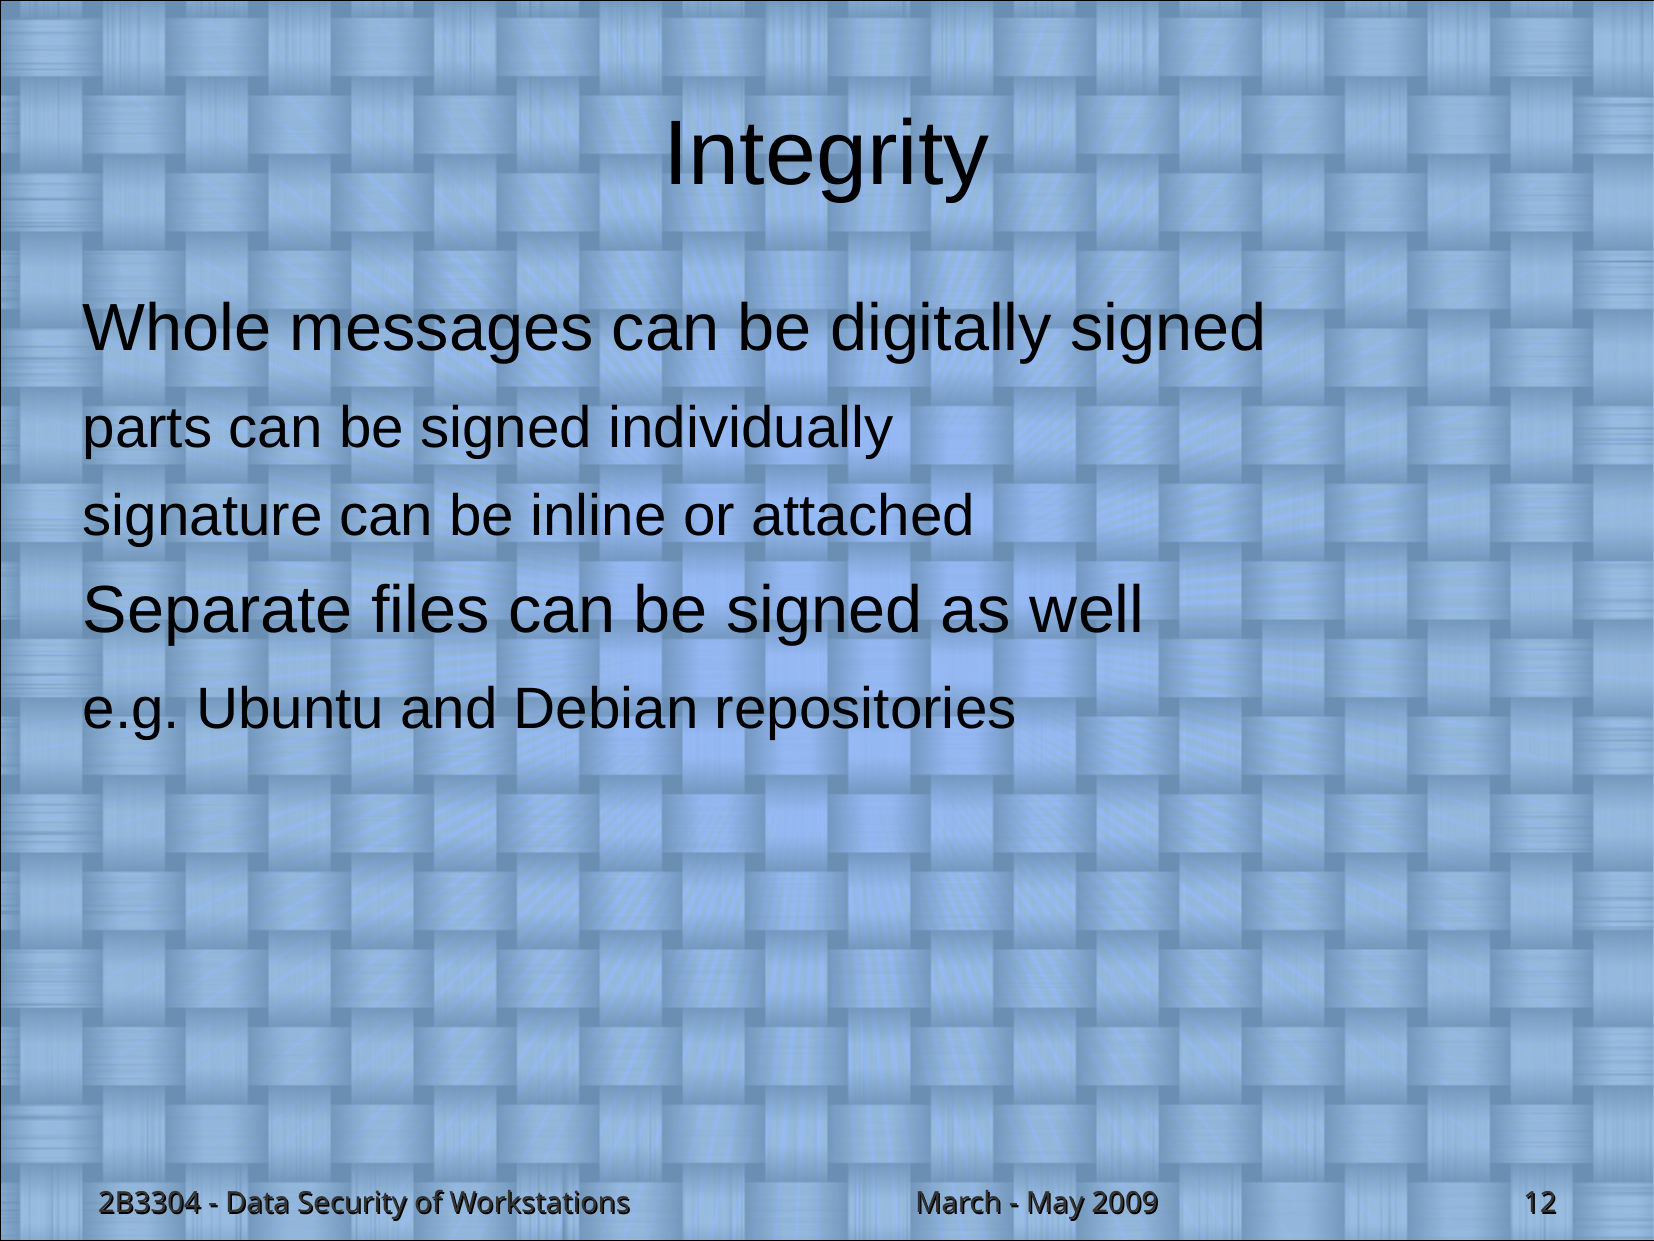

# Integrity
Whole messages can be digitally signed
parts can be signed individually
signature can be inline or attached
Separate files can be signed as well
e.g. Ubuntu and Debian repositories